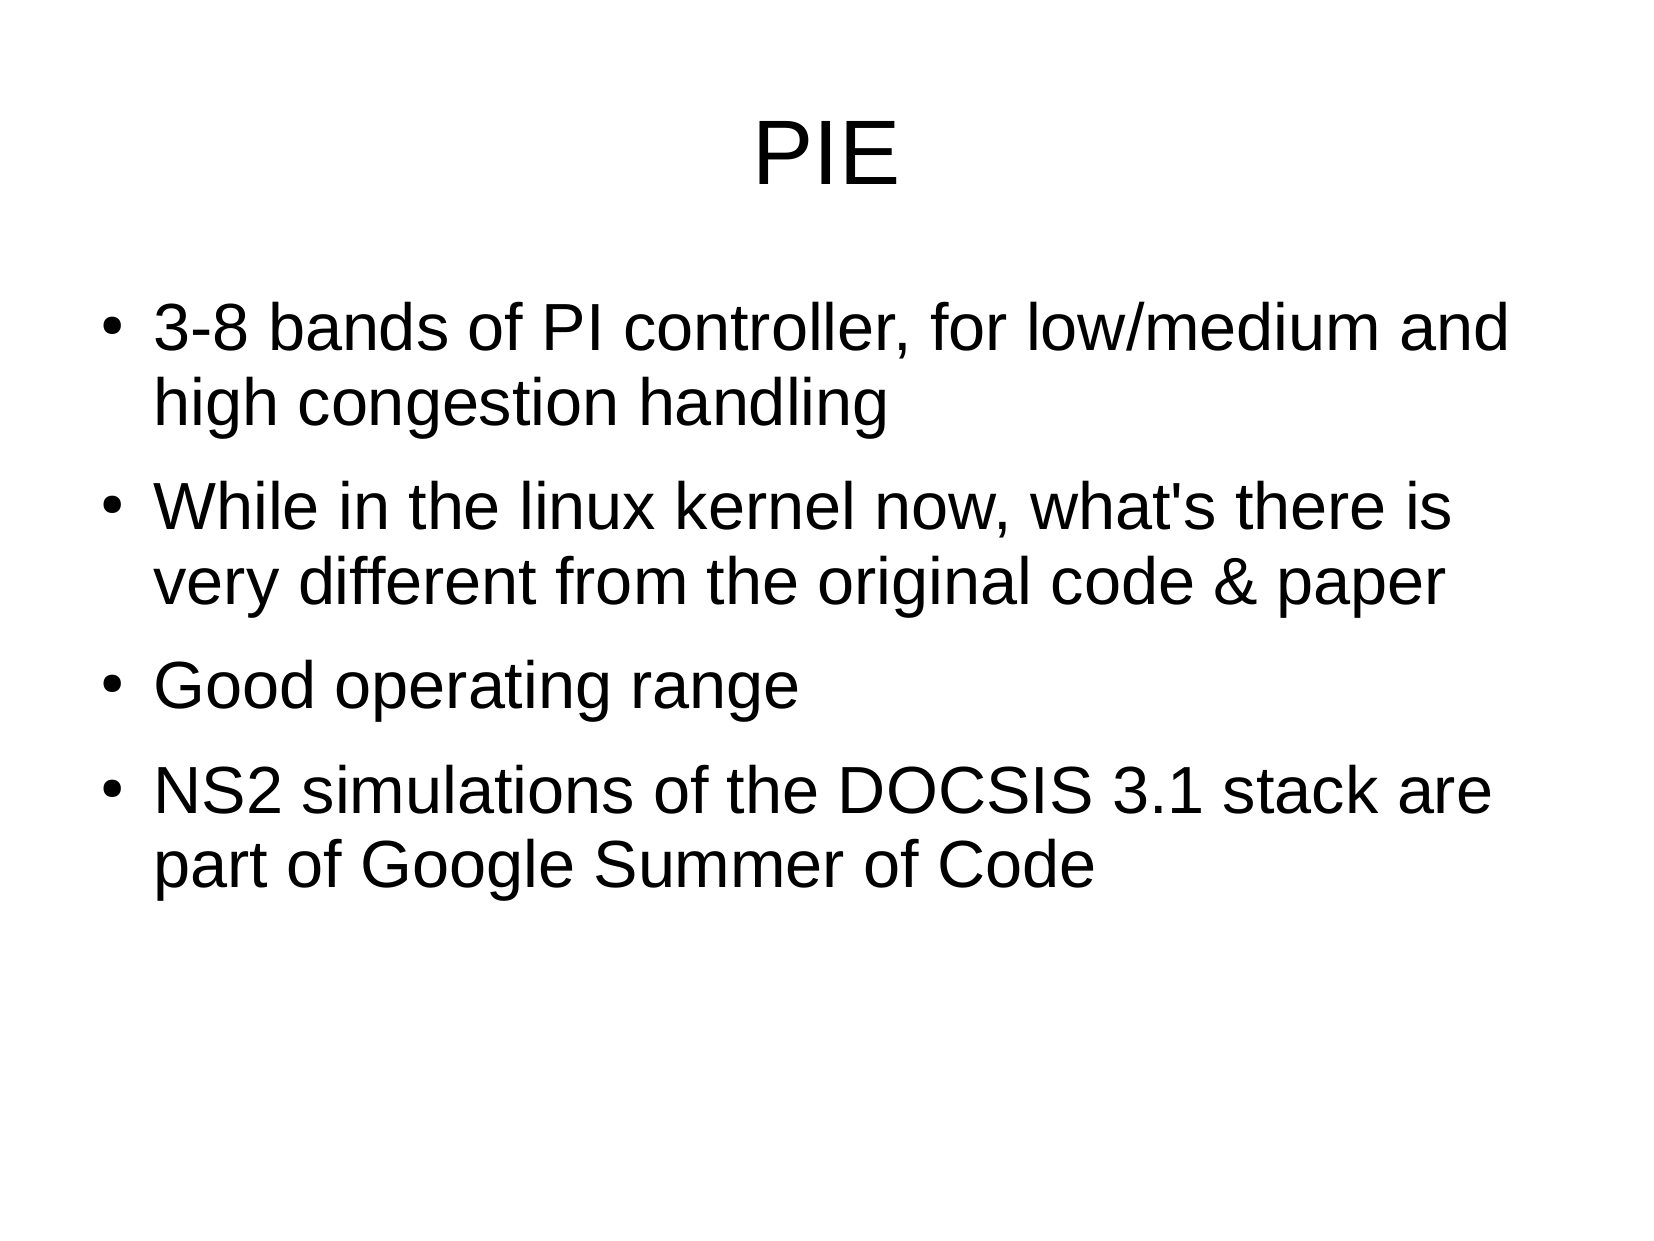

# PIE
3-8 bands of PI controller, for low/medium and high congestion handling
While in the linux kernel now, what's there is very different from the original code & paper
Good operating range
NS2 simulations of the DOCSIS 3.1 stack are part of Google Summer of Code